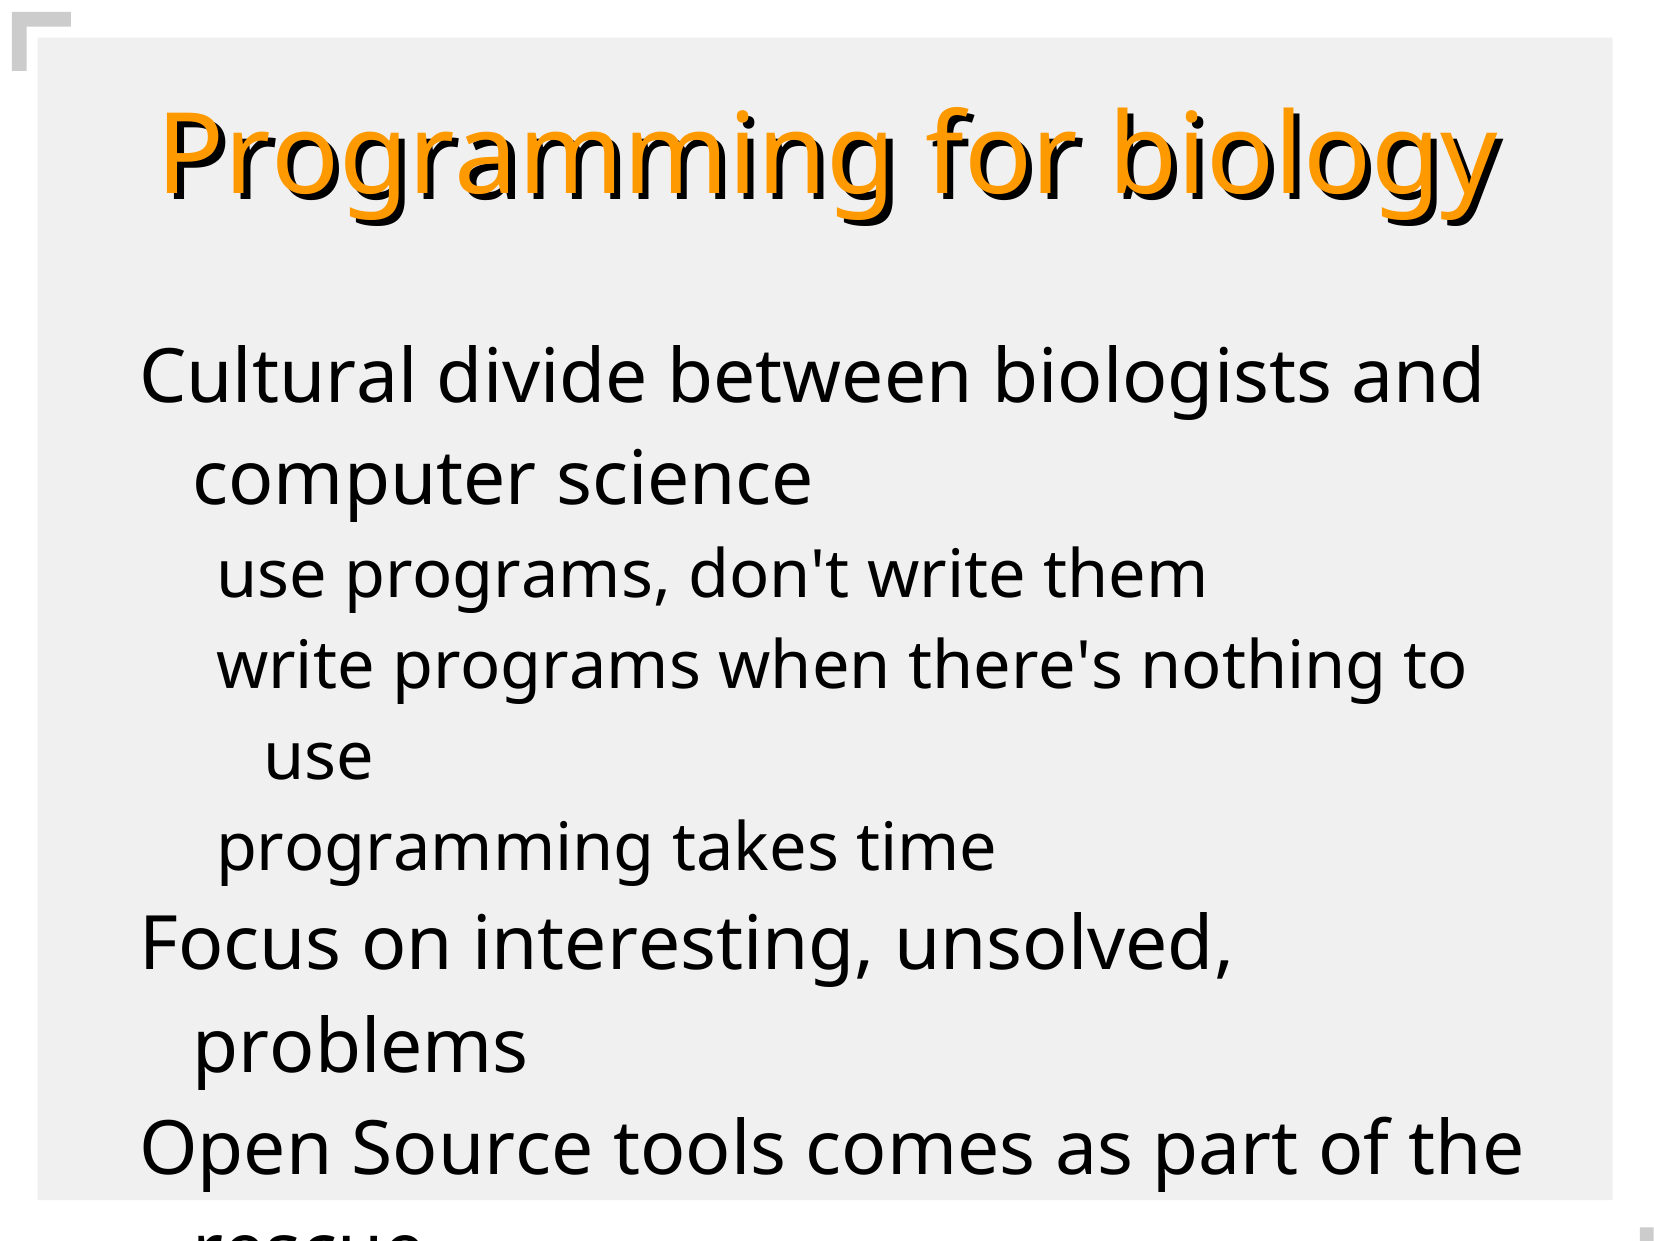

# Programming for biology
Cultural divide between biologists and computer science
use programs, don't write them
write programs when there's nothing to use
programming takes time
Focus on interesting, unsolved, problems
Open Source tools comes as part of the rescue